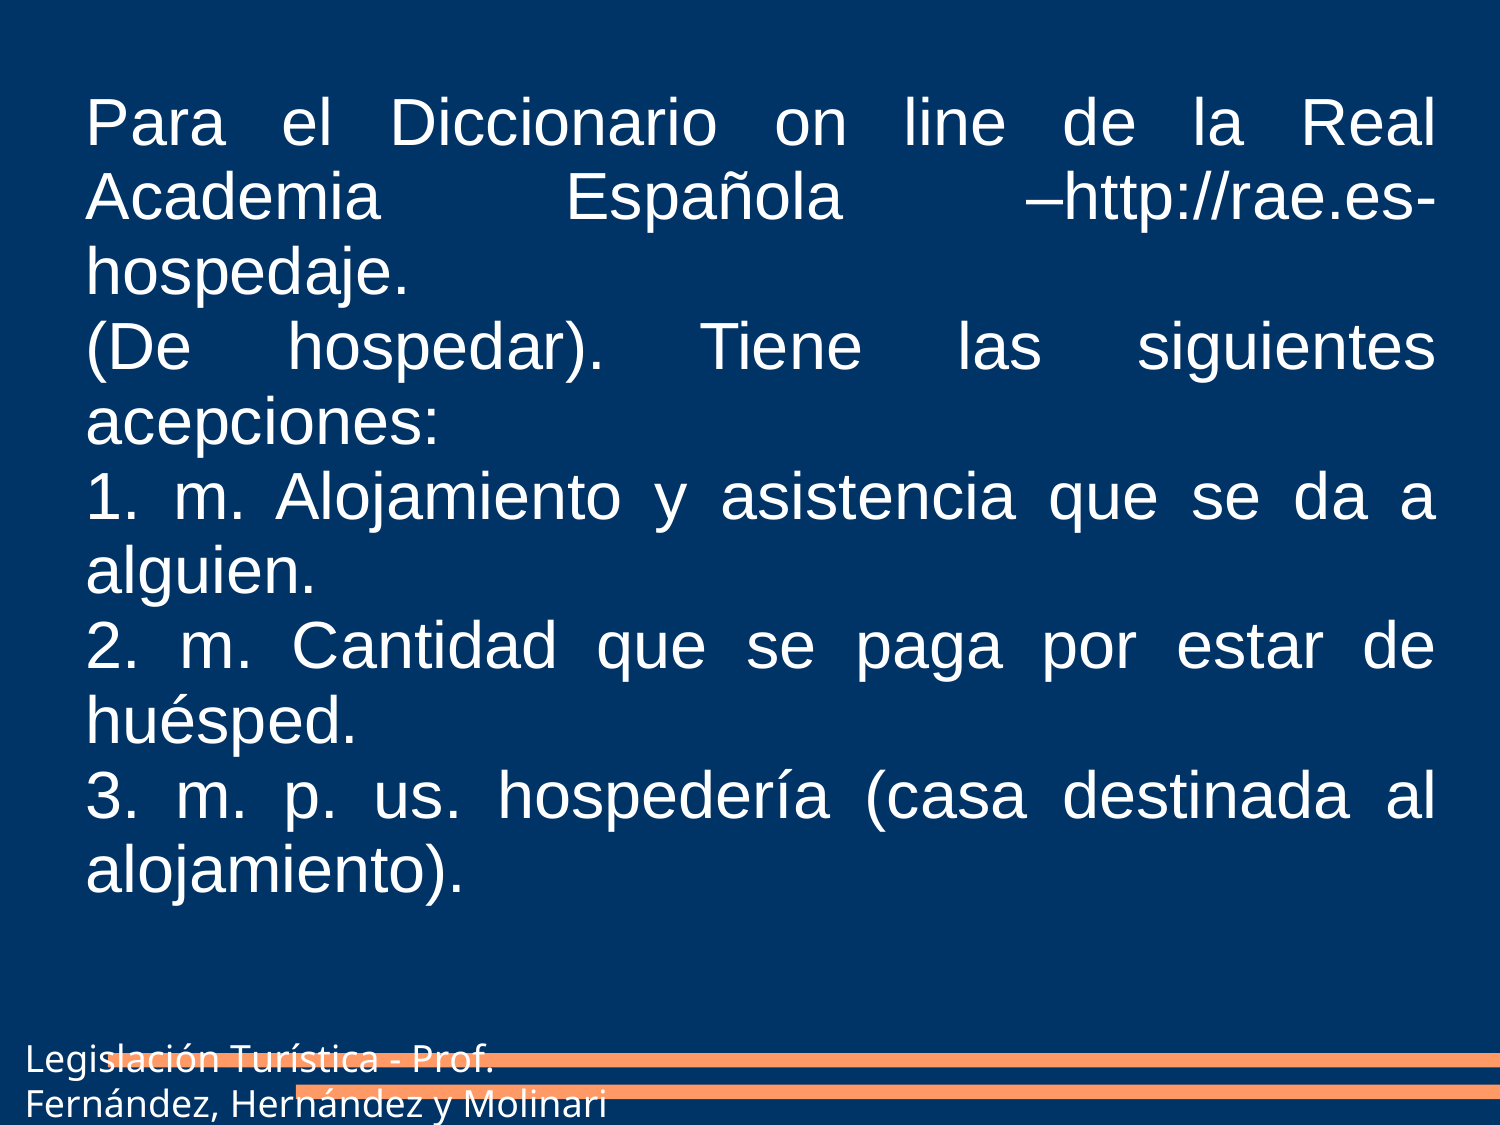

#
Para el Diccionario on line de la Real Academia Española –http://rae.es- hospedaje.
(De hospedar). Tiene las siguientes acepciones:
1. m. Alojamiento y asistencia que se da a alguien.
2. m. Cantidad que se paga por estar de huésped.
3. m. p. us. hospedería (casa destinada al alojamiento).
Legislación Turística - Prof. Fernández, Hernández y Molinari